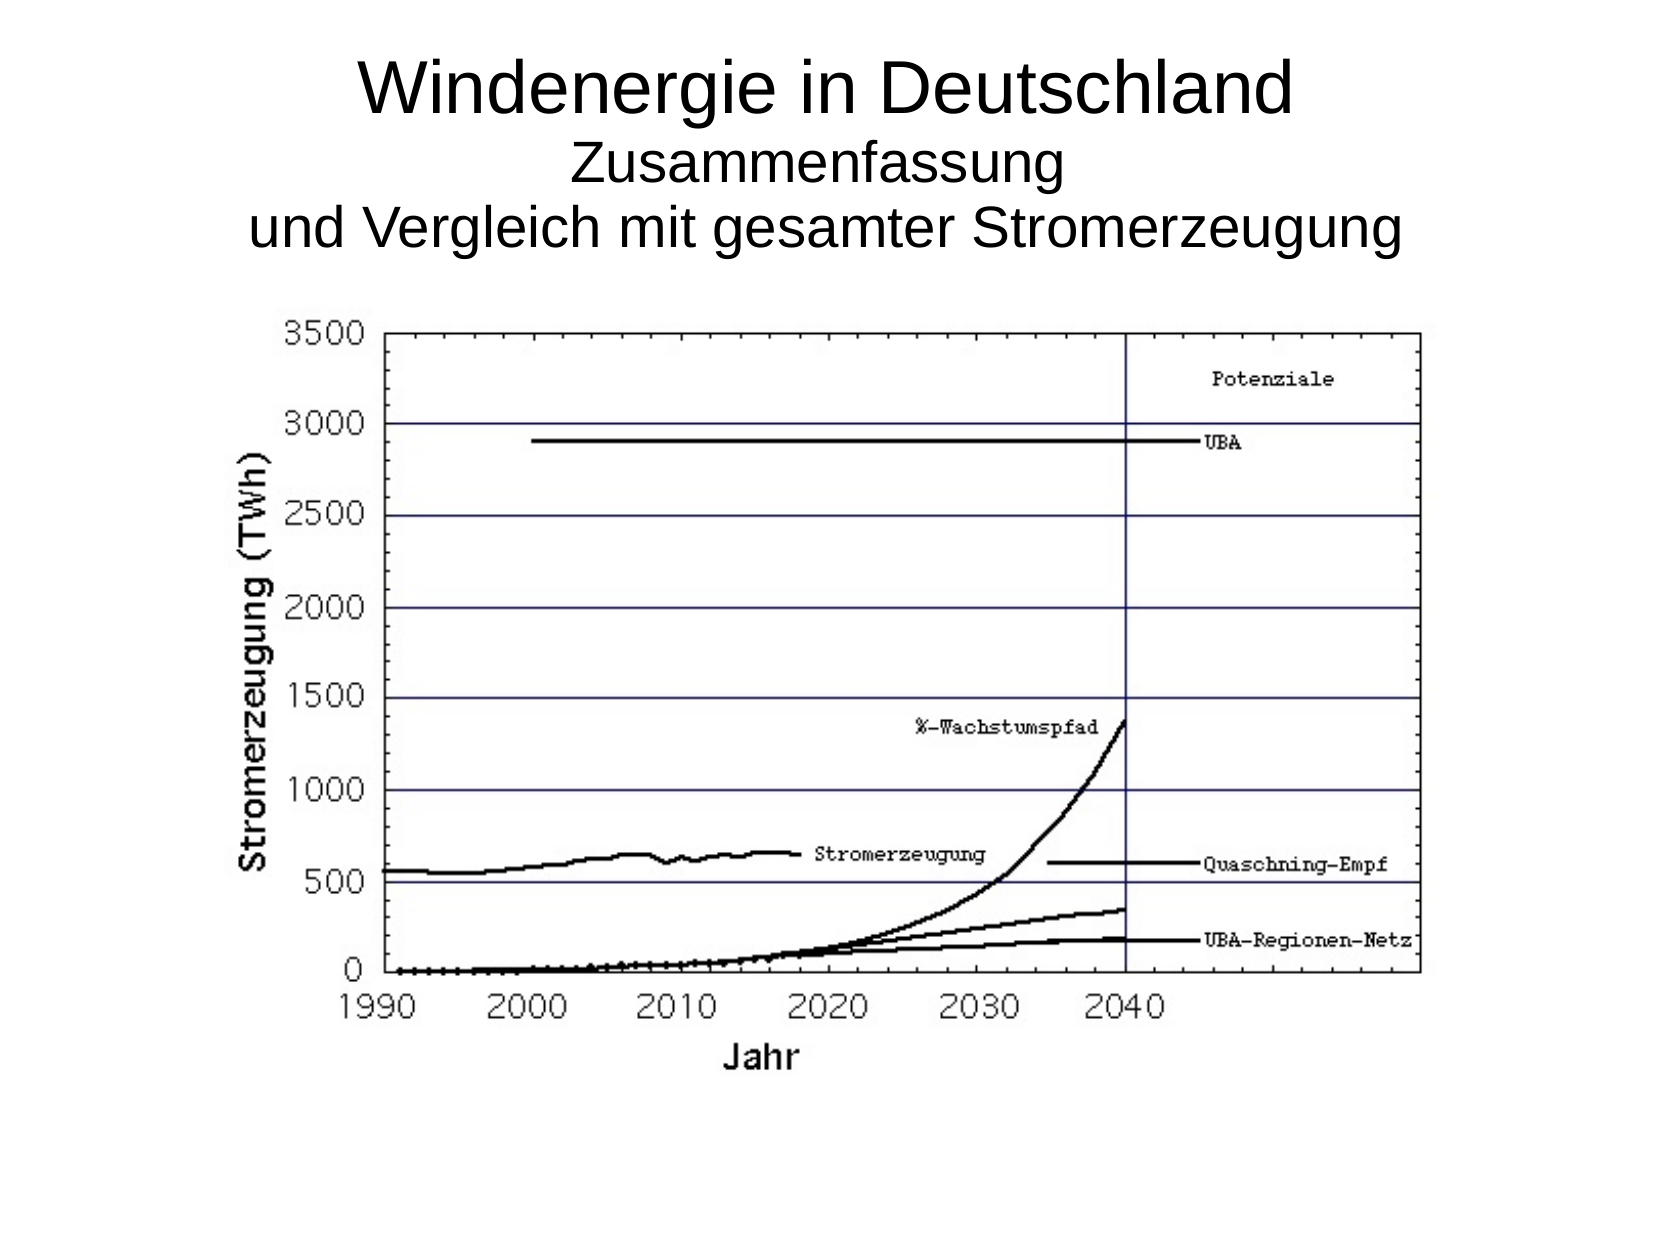

# Windenergie in Deutschland Zusammenfassung und Vergleich mit gesamter Stromerzeugung